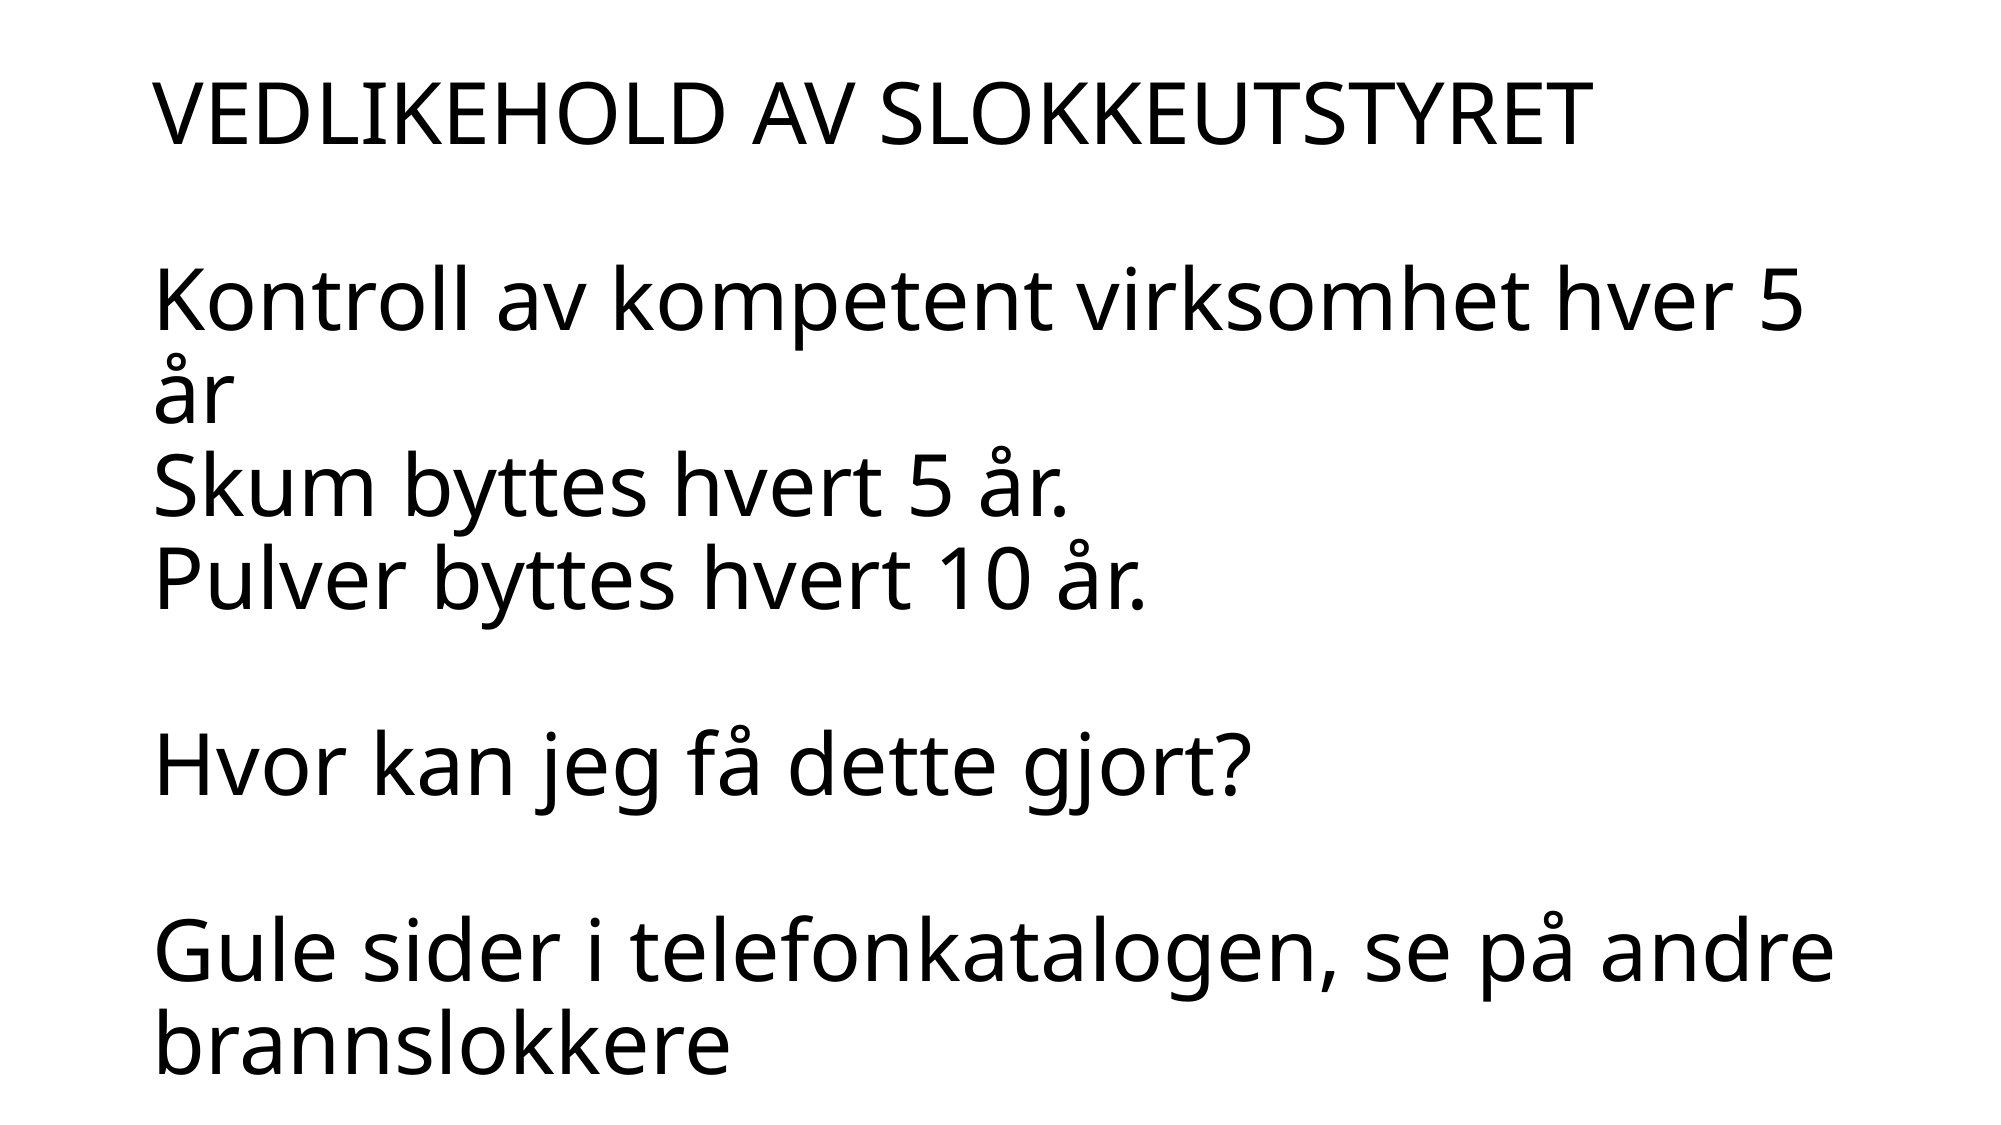

# VEDLIKEHOLD AV SLOKKEUTSTYRET Kontroll av kompetent virksomhet hver 5 år Skum byttes hvert 5 år. Pulver byttes hvert 10 år. Hvor kan jeg få dette gjort? Gule sider i telefonkatalogen, se på andre brannslokkere